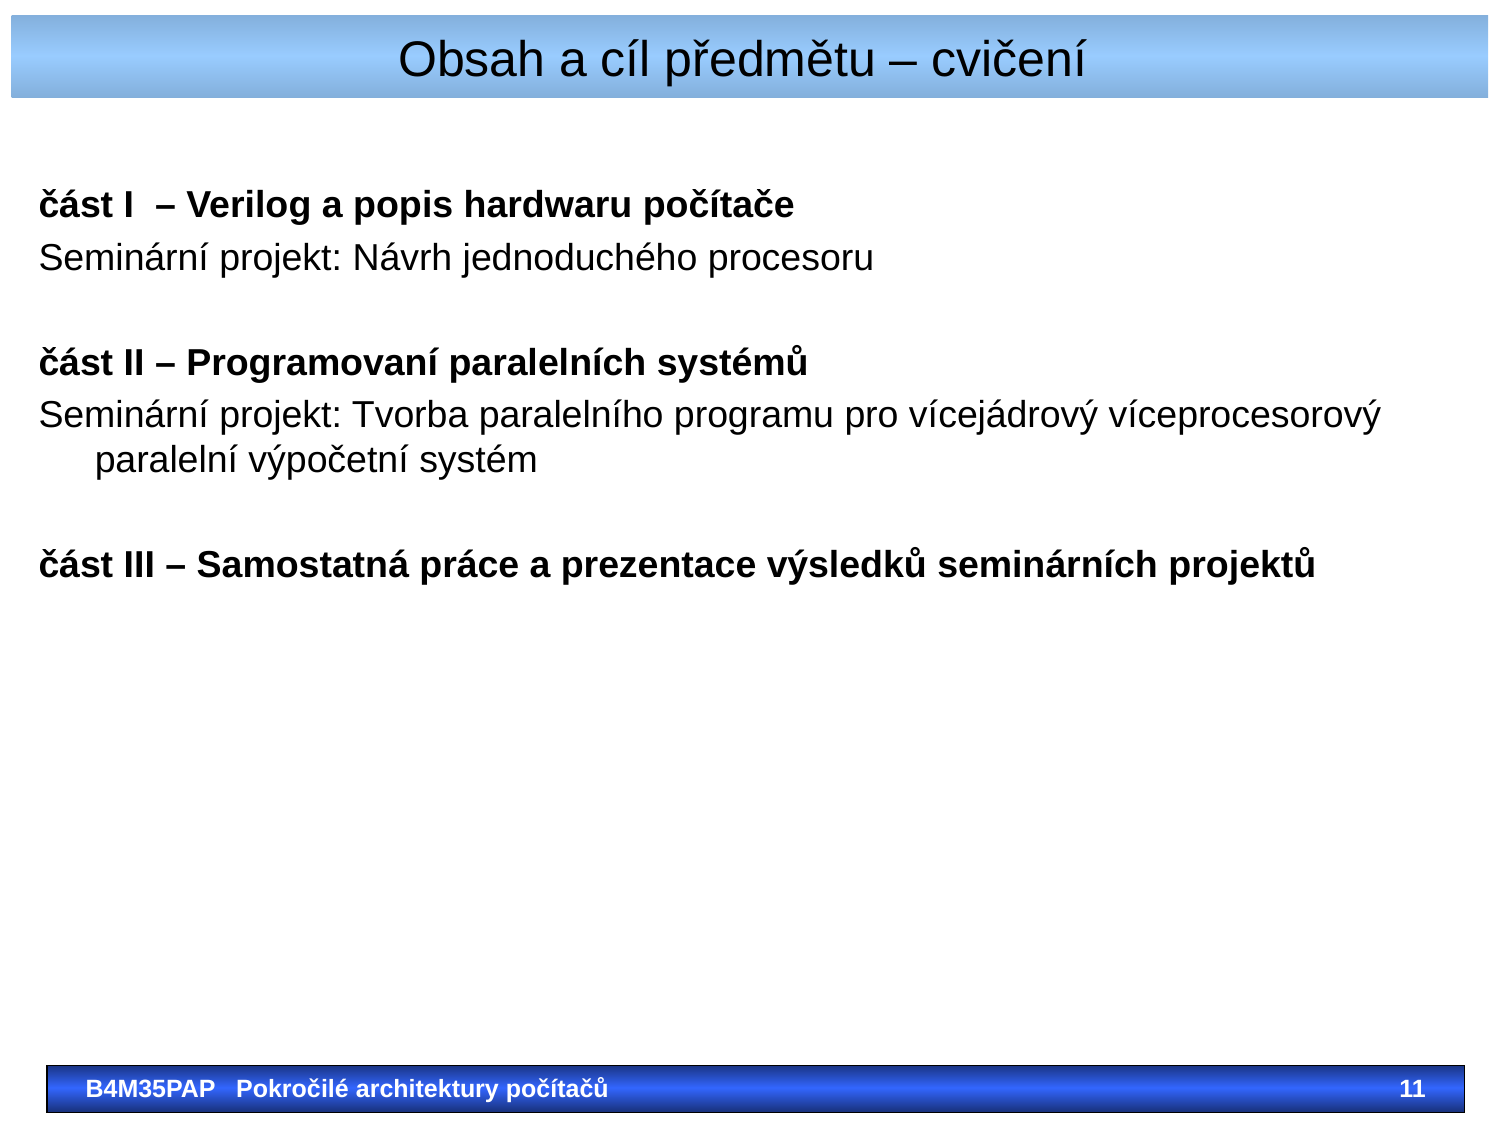

# Obsah a cíl předmětu – cvičení
část I – Verilog a popis hardwaru počítače
Seminární projekt: Návrh jednoduchého procesoru
část II – Programovaní paralelních systémů
Seminární projekt: Tvorba paralelního programu pro vícejádrový víceprocesorový paralelní výpočetní systém
část III – Samostatná práce a prezentace výsledků seminárních projektů
B4M35PAP Pokročilé architektury počítačů